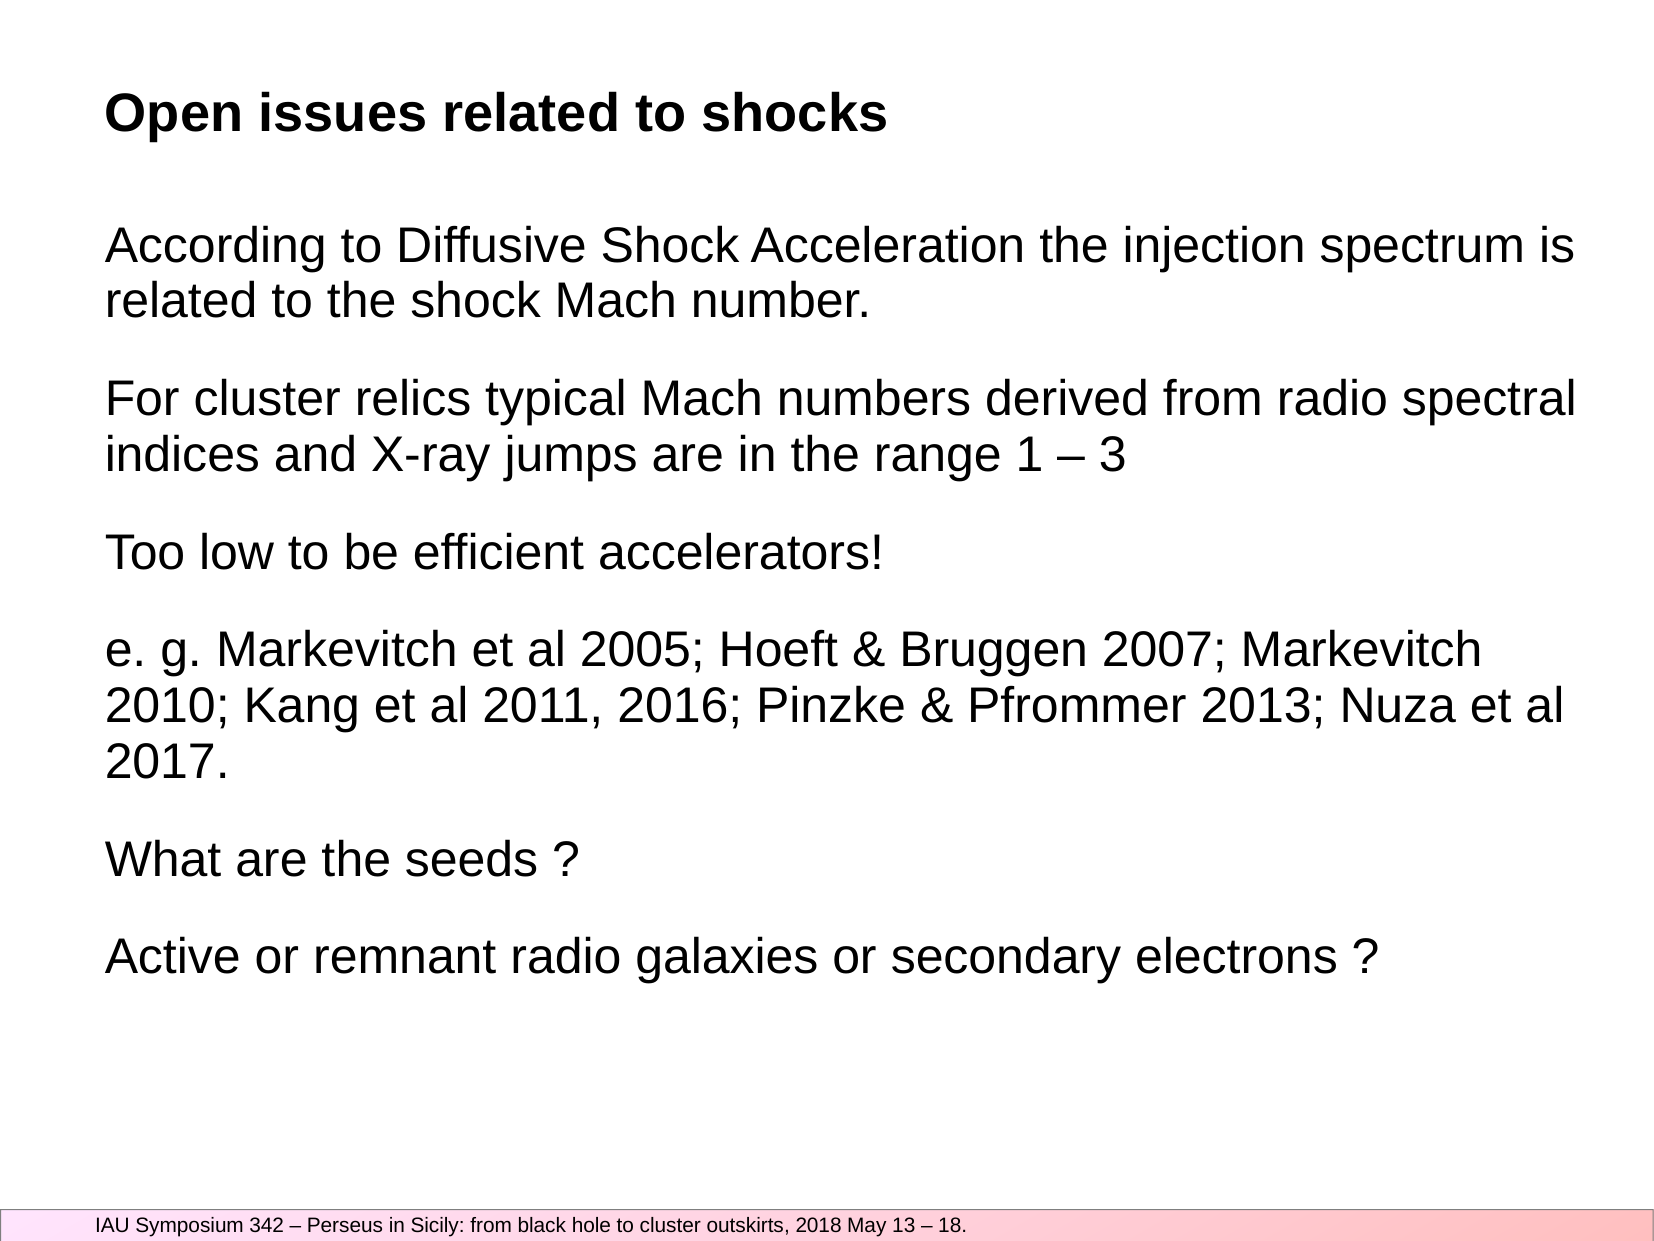

Open issues related to shocks
According to Diffusive Shock Acceleration the injection spectrum is related to the shock Mach number.
For cluster relics typical Mach numbers derived from radio spectral indices and X-ray jumps are in the range 1 – 3
Too low to be efficient accelerators!
e. g. Markevitch et al 2005; Hoeft & Bruggen 2007; Markevitch 2010; Kang et al 2011, 2016; Pinzke & Pfrommer 2013; Nuza et al 2017.
What are the seeds ?
Active or remnant radio galaxies or secondary electrons ?